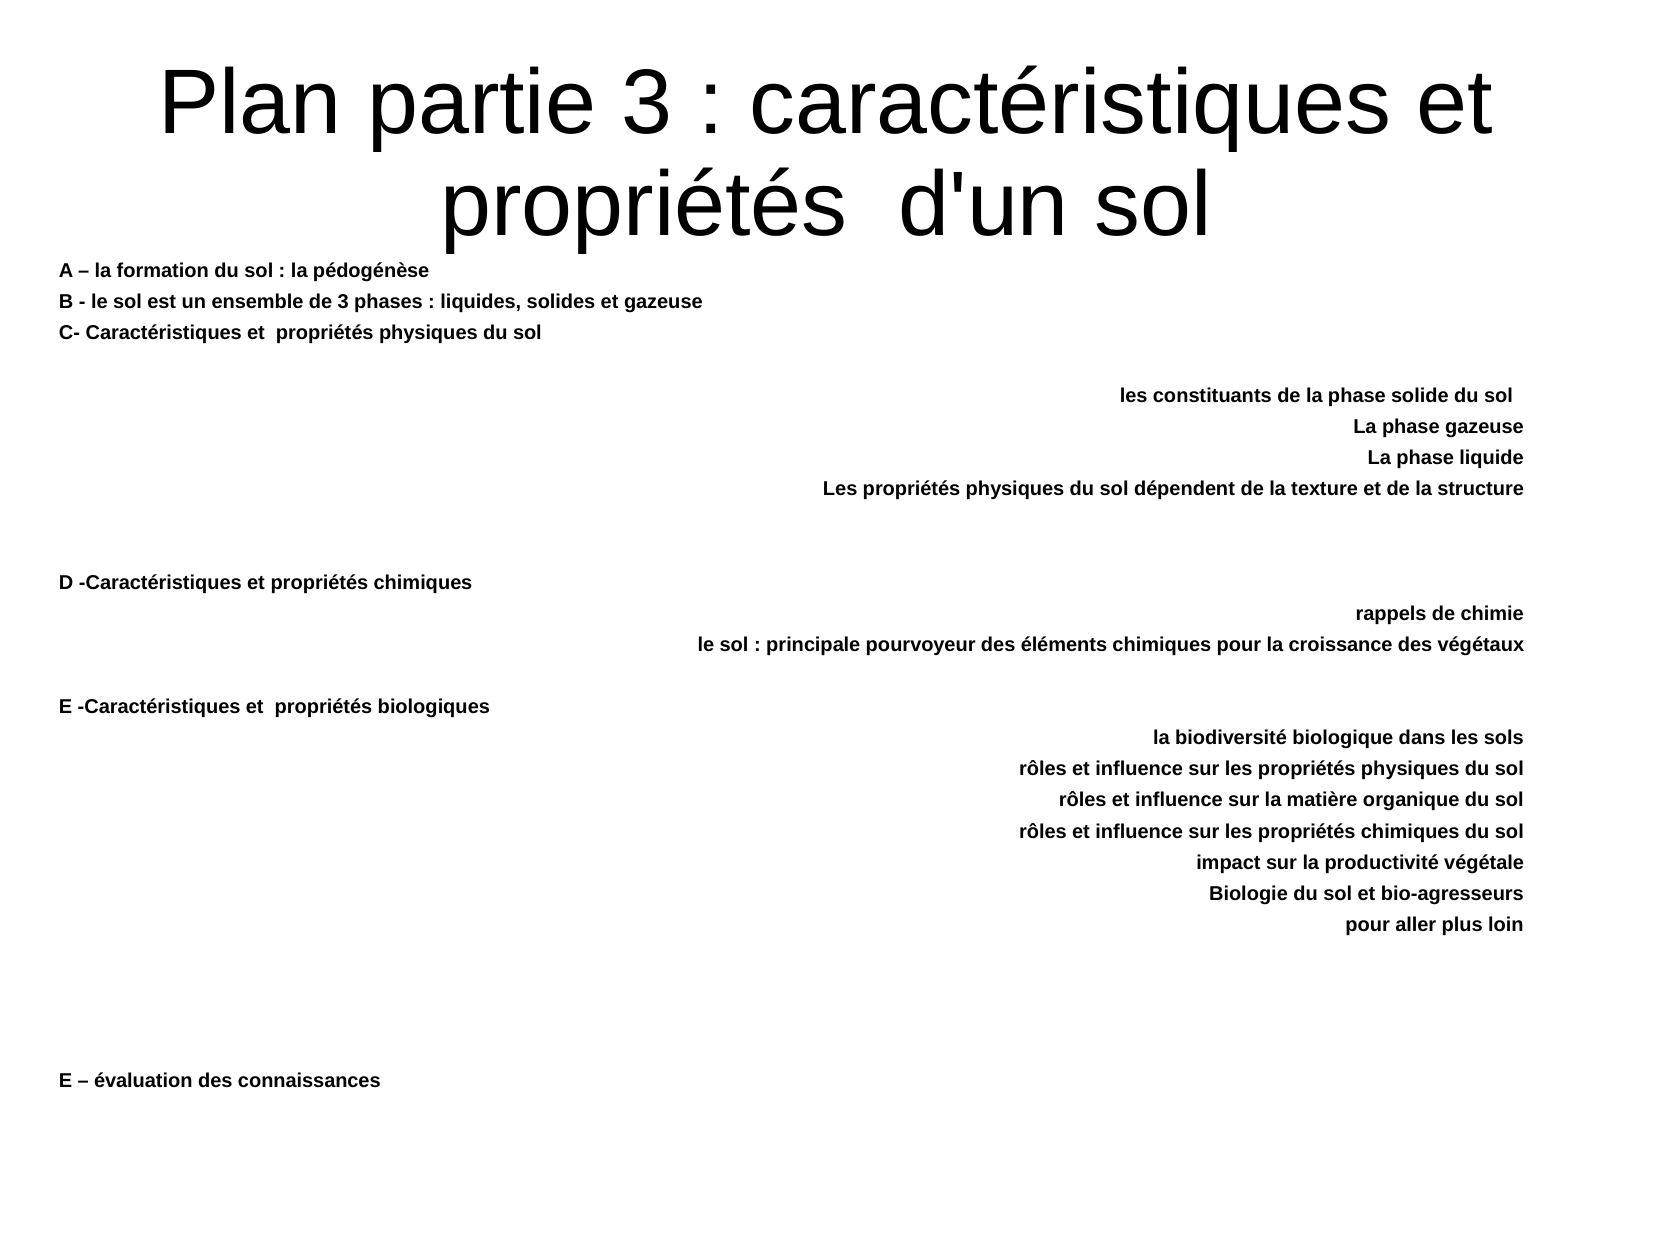

# Plan partie 3 : caractéristiques et propriétés d'un sol
A – la formation du sol : la pédogénèse
B - le sol est un ensemble de 3 phases : liquides, solides et gazeuse
C- Caractéristiques et propriétés physiques du sol
les constituants de la phase solide du sol
La phase gazeuse
La phase liquide
Les propriétés physiques du sol dépendent de la texture et de la structure
D -Caractéristiques et propriétés chimiques
rappels de chimie
le sol : principale pourvoyeur des éléments chimiques pour la croissance des végétaux
E -Caractéristiques et propriétés biologiques
la biodiversité biologique dans les sols
rôles et influence sur les propriétés physiques du sol
rôles et influence sur la matière organique du sol
rôles et influence sur les propriétés chimiques du sol
impact sur la productivité végétale
Biologie du sol et bio-agresseurs
pour aller plus loin
E – évaluation des connaissances